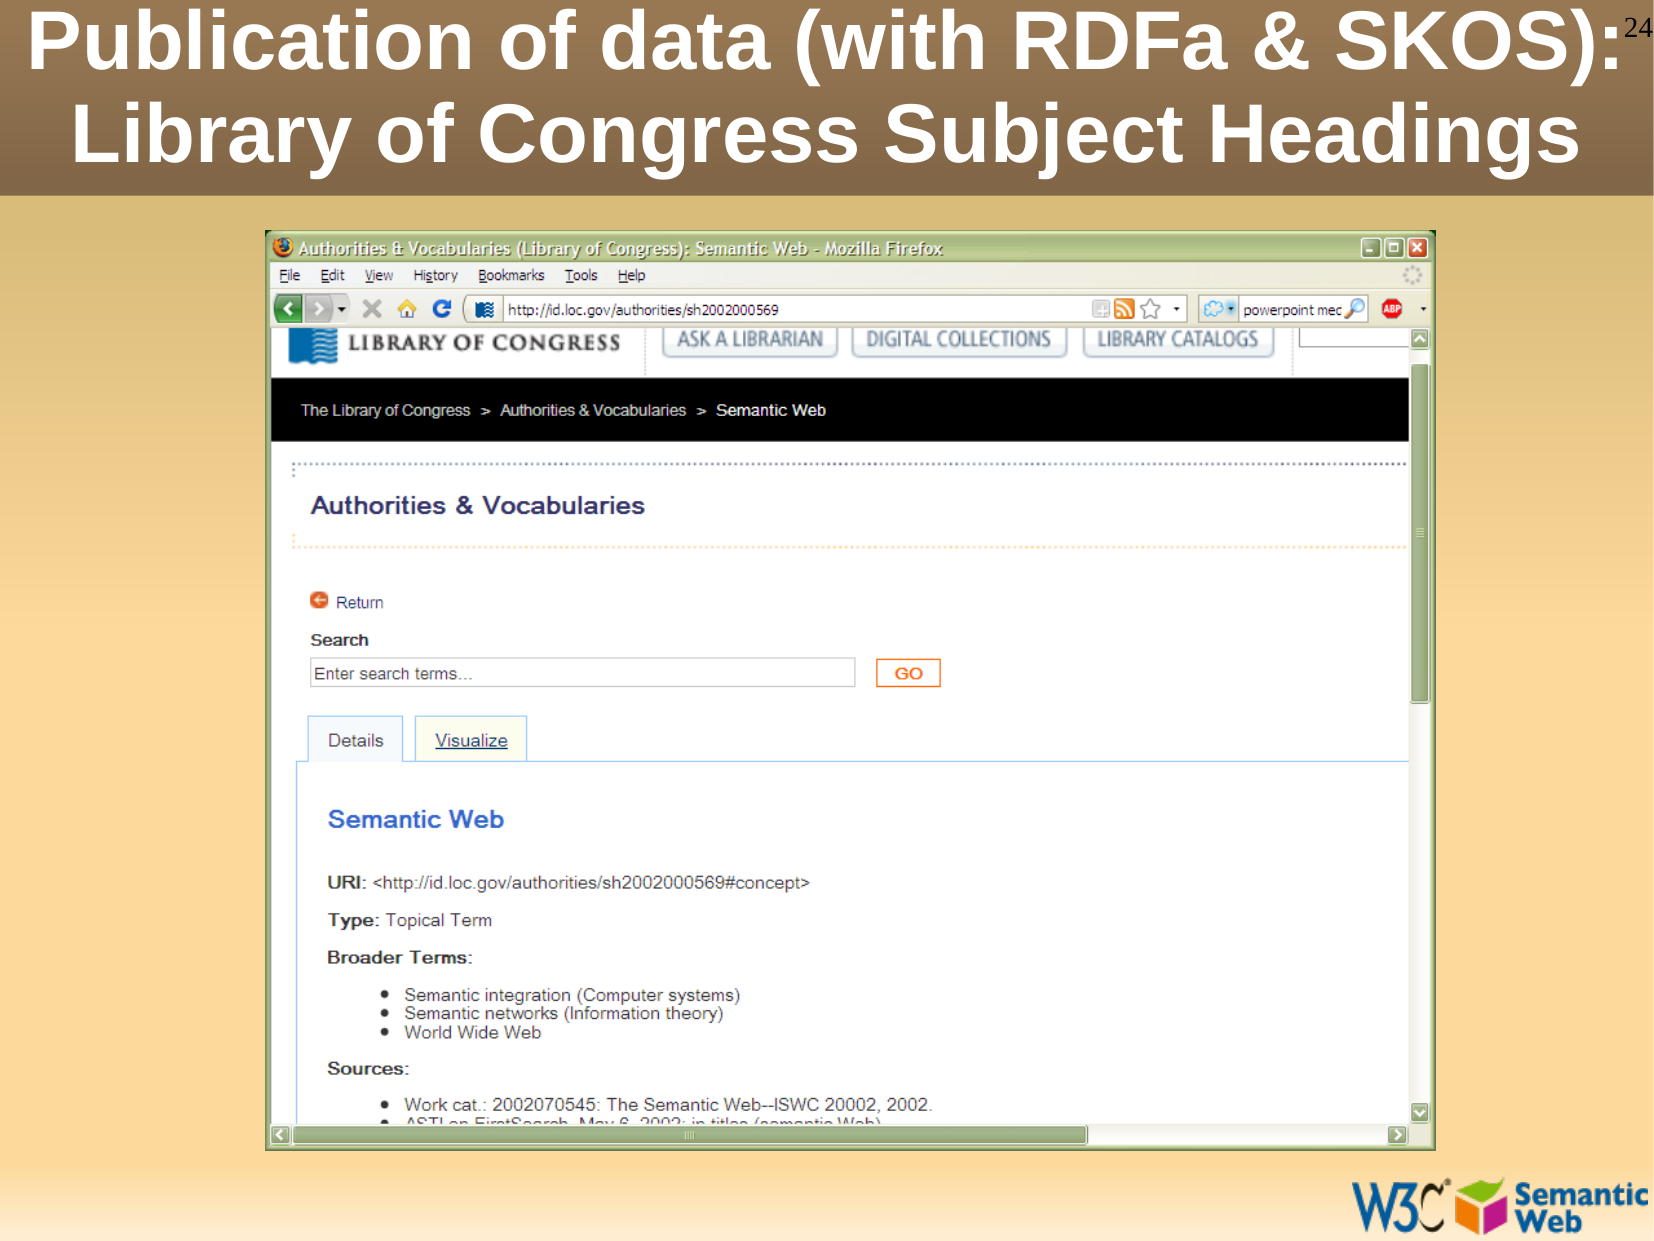

# Publication of data (with RDFa & SKOS): Library of Congress Subject Headings
24